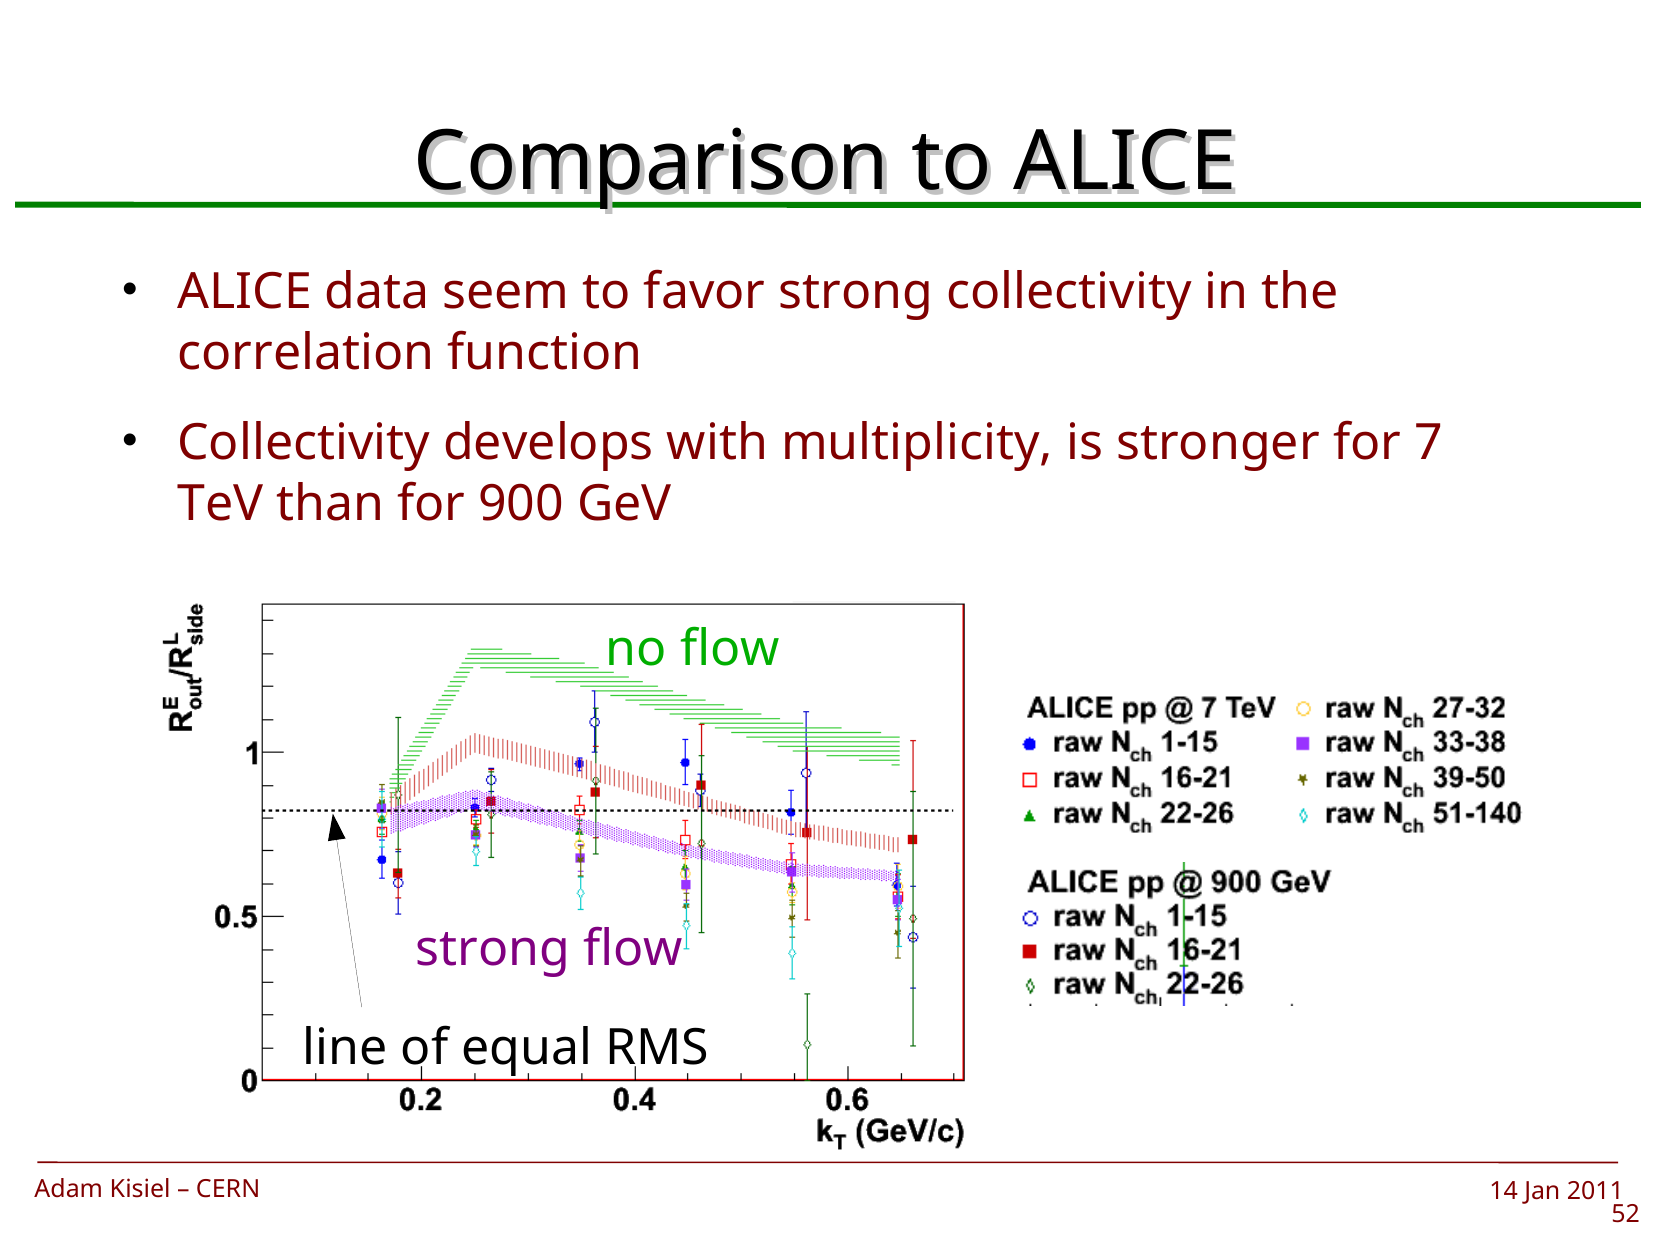

# Comparison to ALICE
ALICE data seem to favor strong collectivity in the correlation function
Collectivity develops with multiplicity, is stronger for 7 TeV than for 900 GeV
no flow
strong flow
line of equal RMS